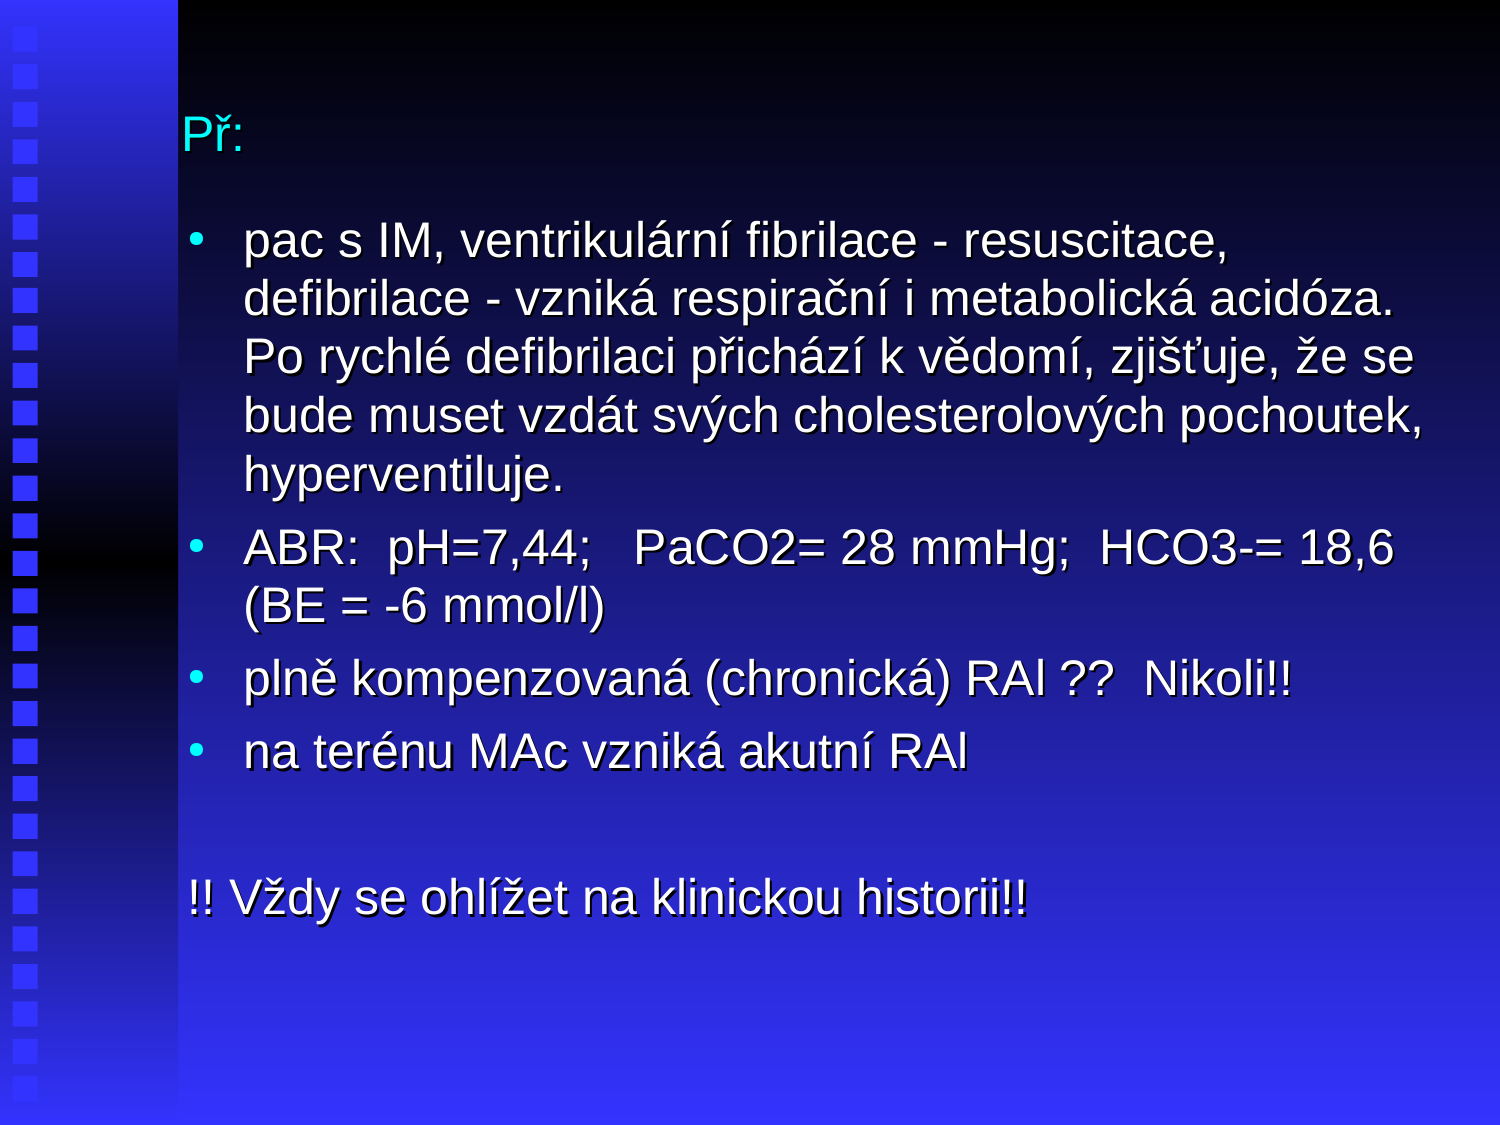

# Př:
pac s IM, ventrikulární fibrilace - resuscitace, defibrilace - vzniká respirační i metabolická acidóza.
Po rychlé defibrilaci přichází k vědomí, zjišťuje, že se bude muset vzdát svých cholesterolových pochoutek, hyperventiluje.
ABR: pH=7,44; PaCO2= 28 mmHg; HCO3-= 18,6 (BE = -6 mmol/l)
plně kompenzovaná (chronická) RAl ?? Nikoli!!
na terénu MAc vzniká akutní RAl
!! Vždy se ohlížet na klinickou historii!!